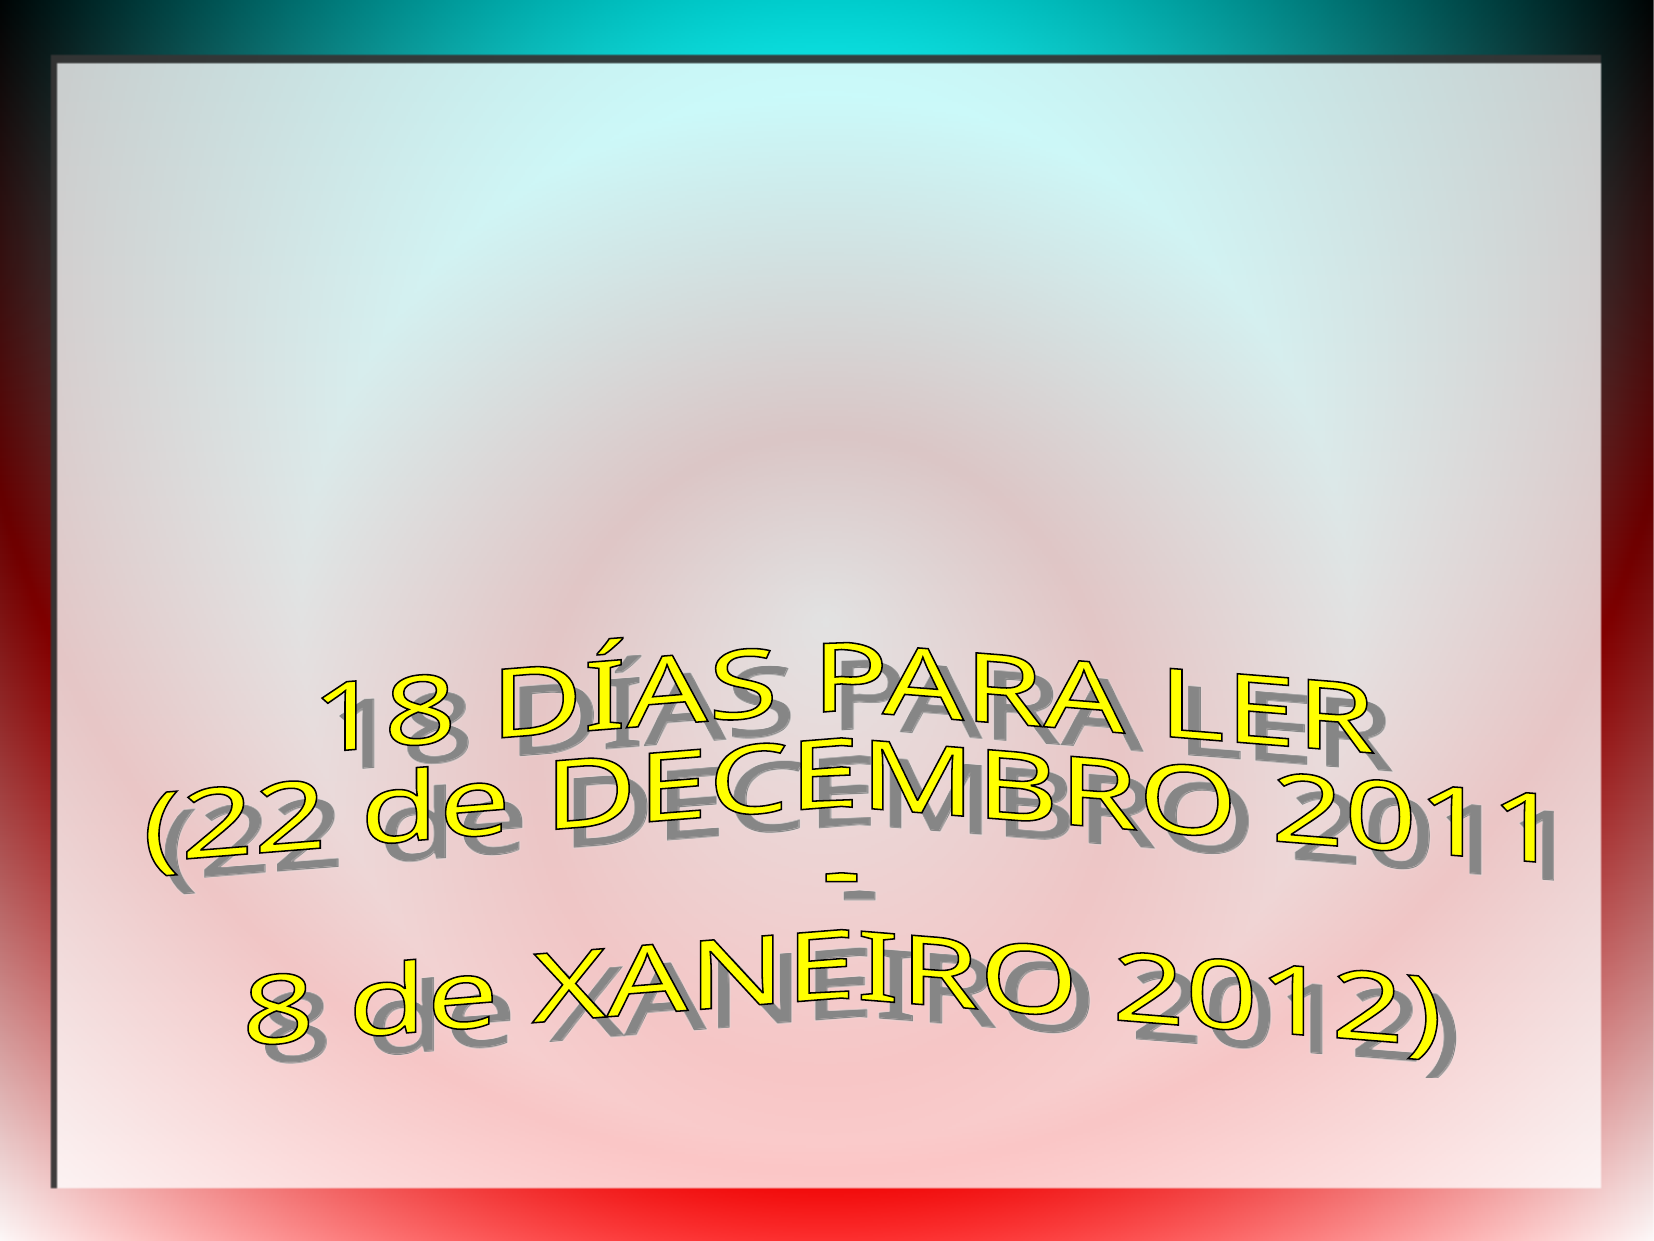

18 DÍAS PARA LER
(22 de DECEMBRO 2011
-
8 de XANEIRO 2012)